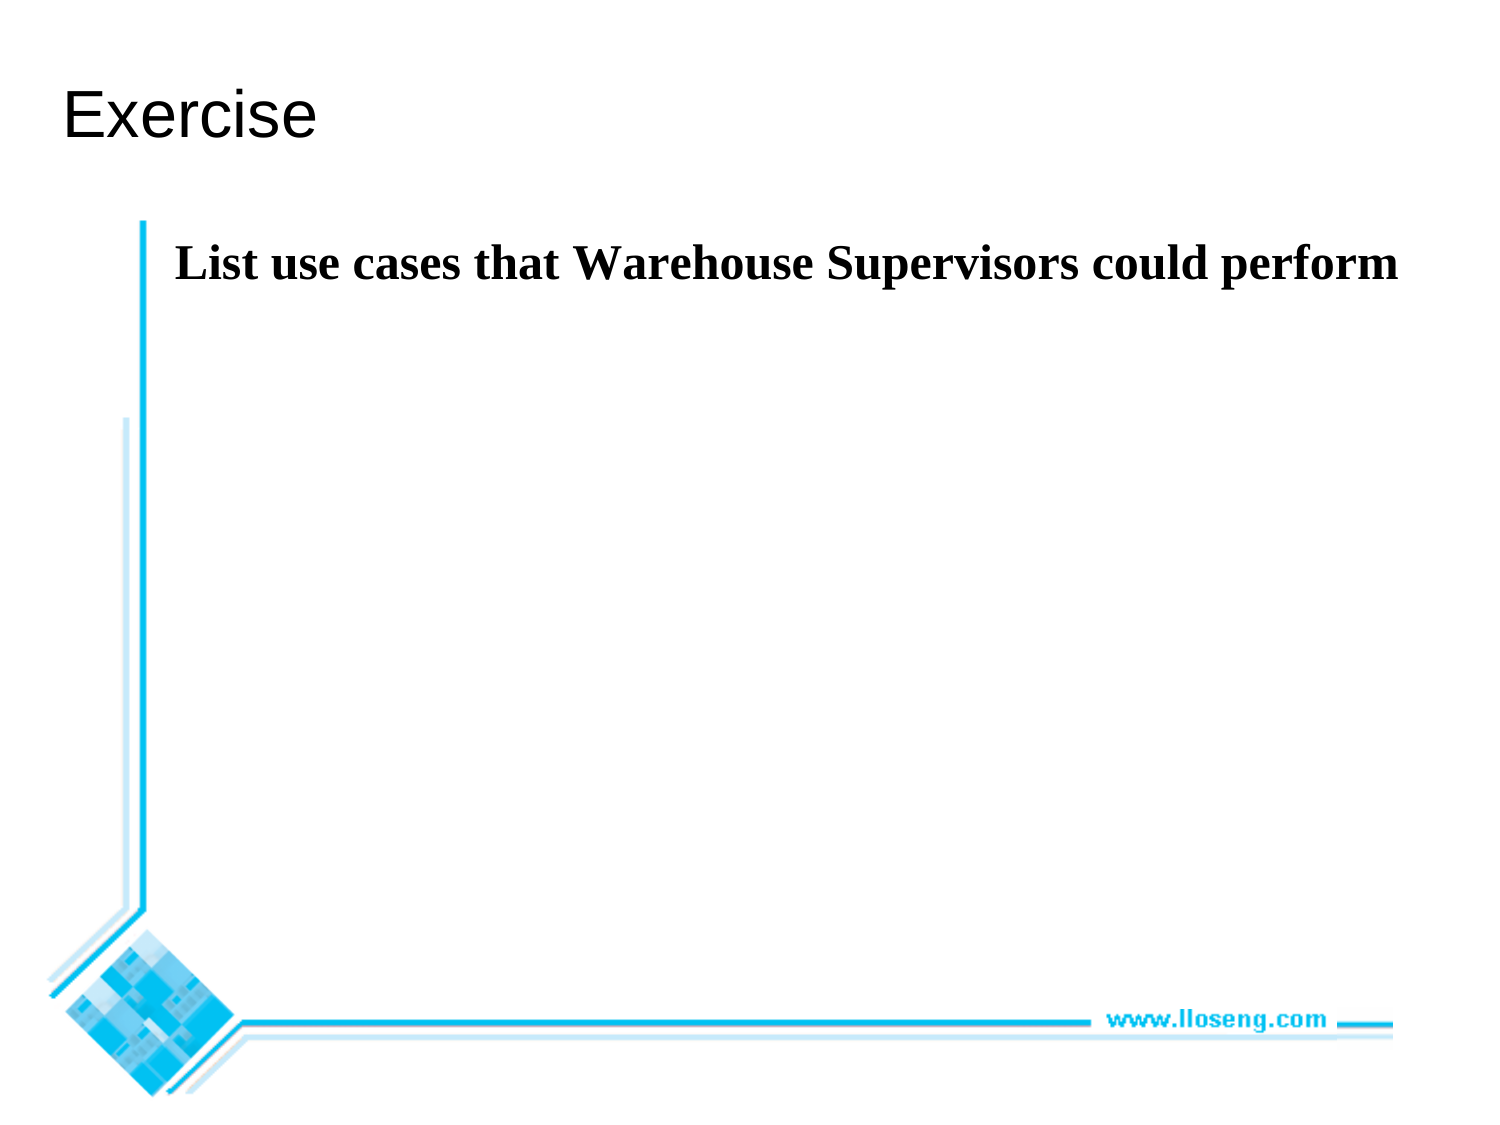

# Exercise
List use cases that Warehouse Supervisors could perform